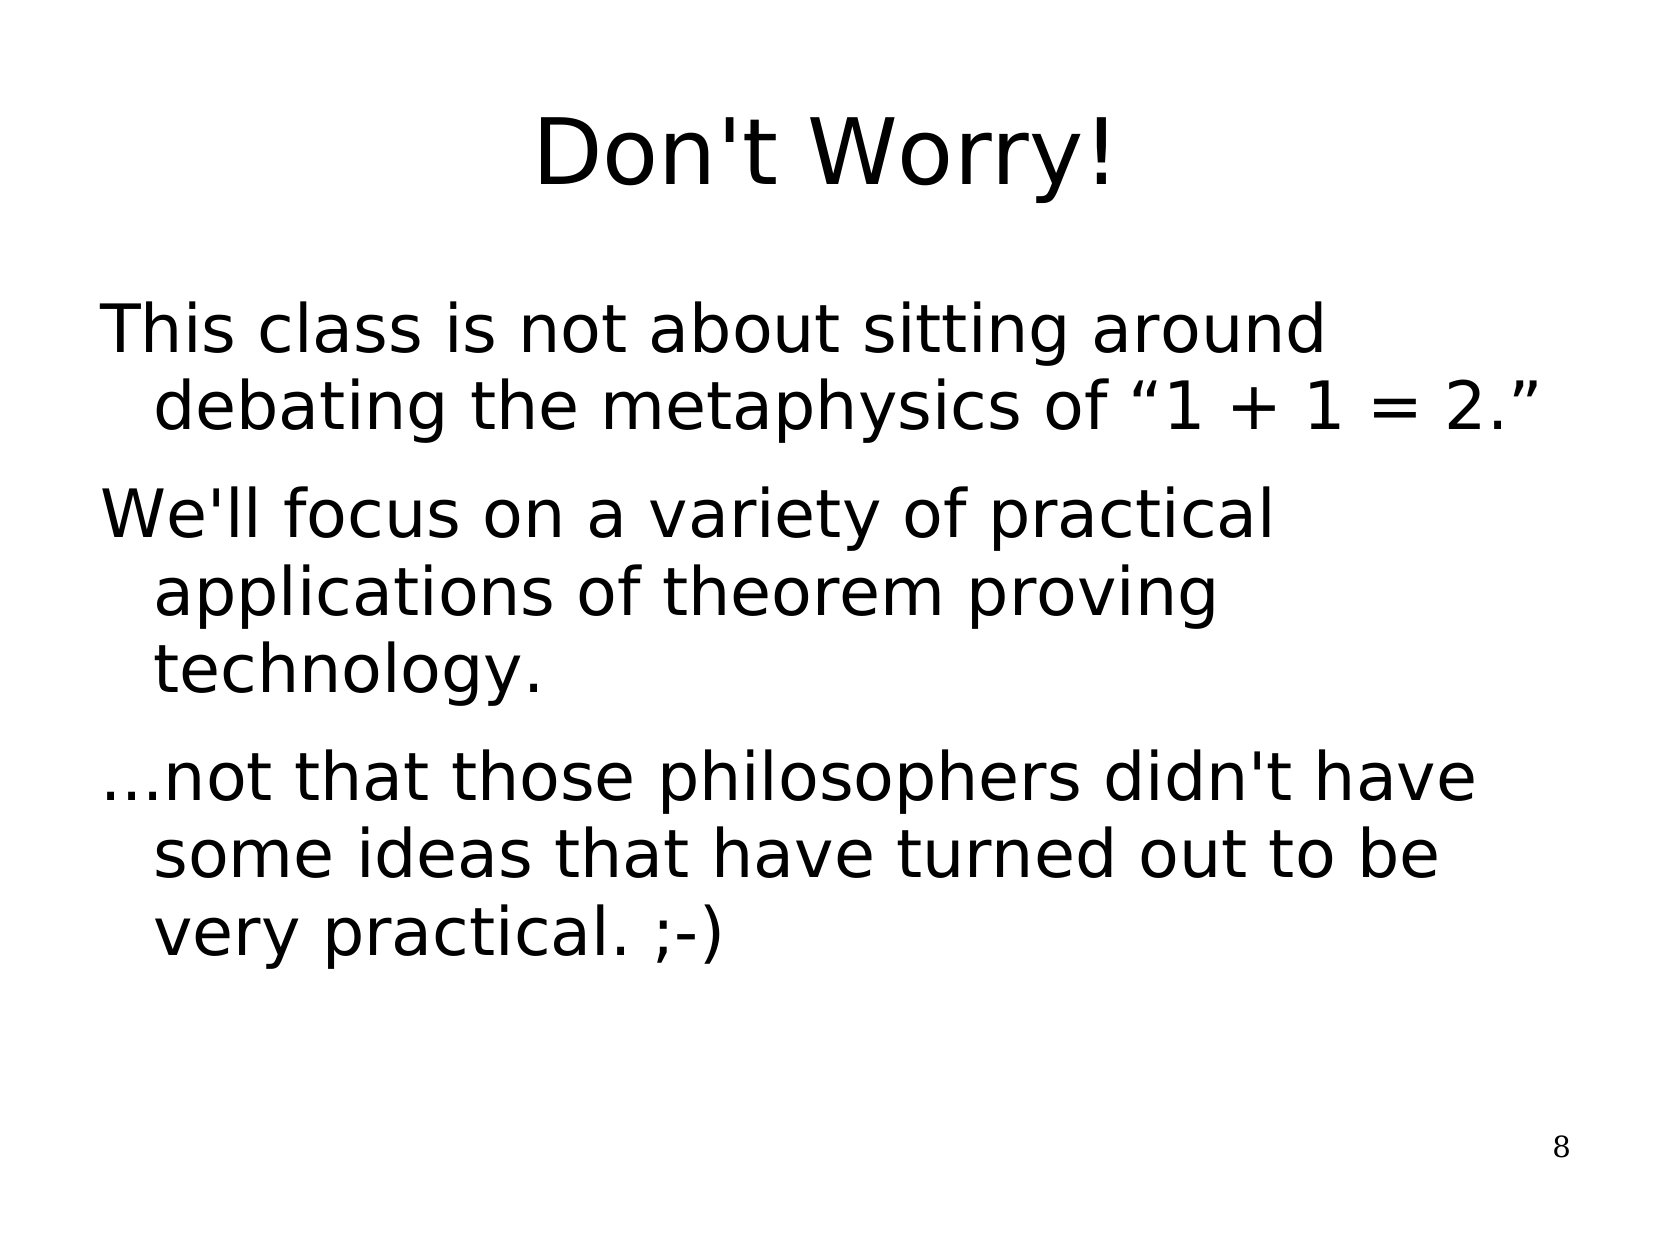

# Don't Worry!
This class is not about sitting around debating the metaphysics of “1 + 1 = 2.”
We'll focus on a variety of practical applications of theorem proving technology.
...not that those philosophers didn't have some ideas that have turned out to be very practical. ;-)
8